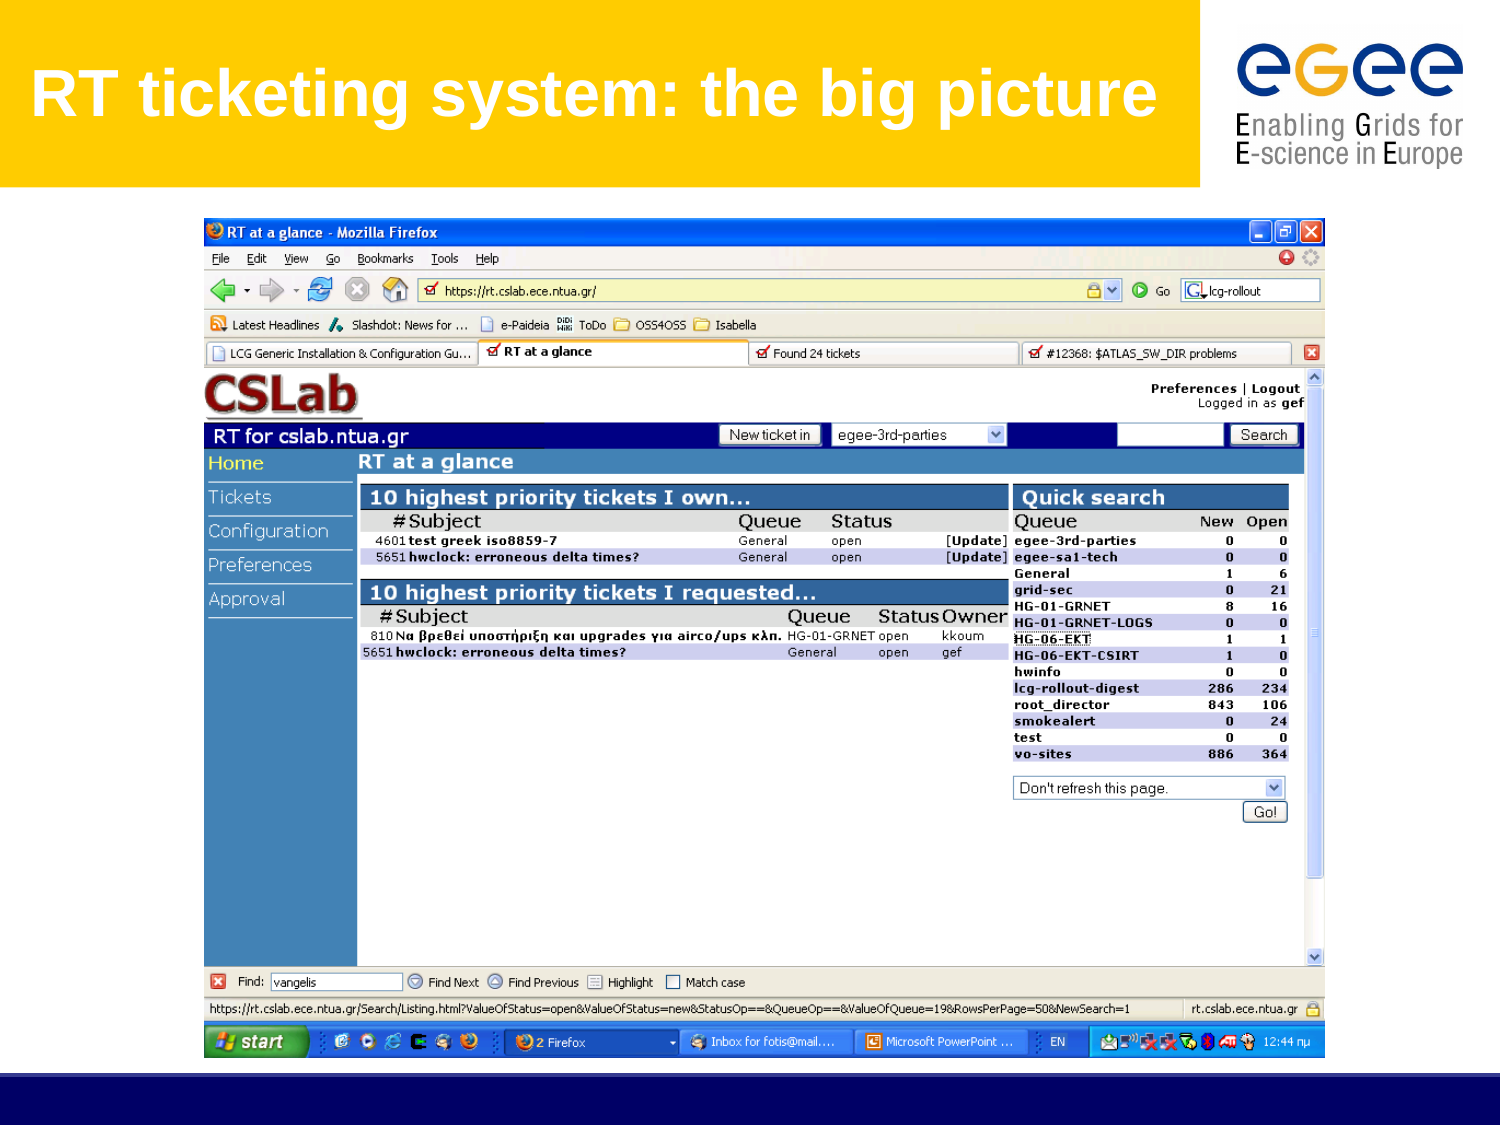

# RT ticketing system: the big picture